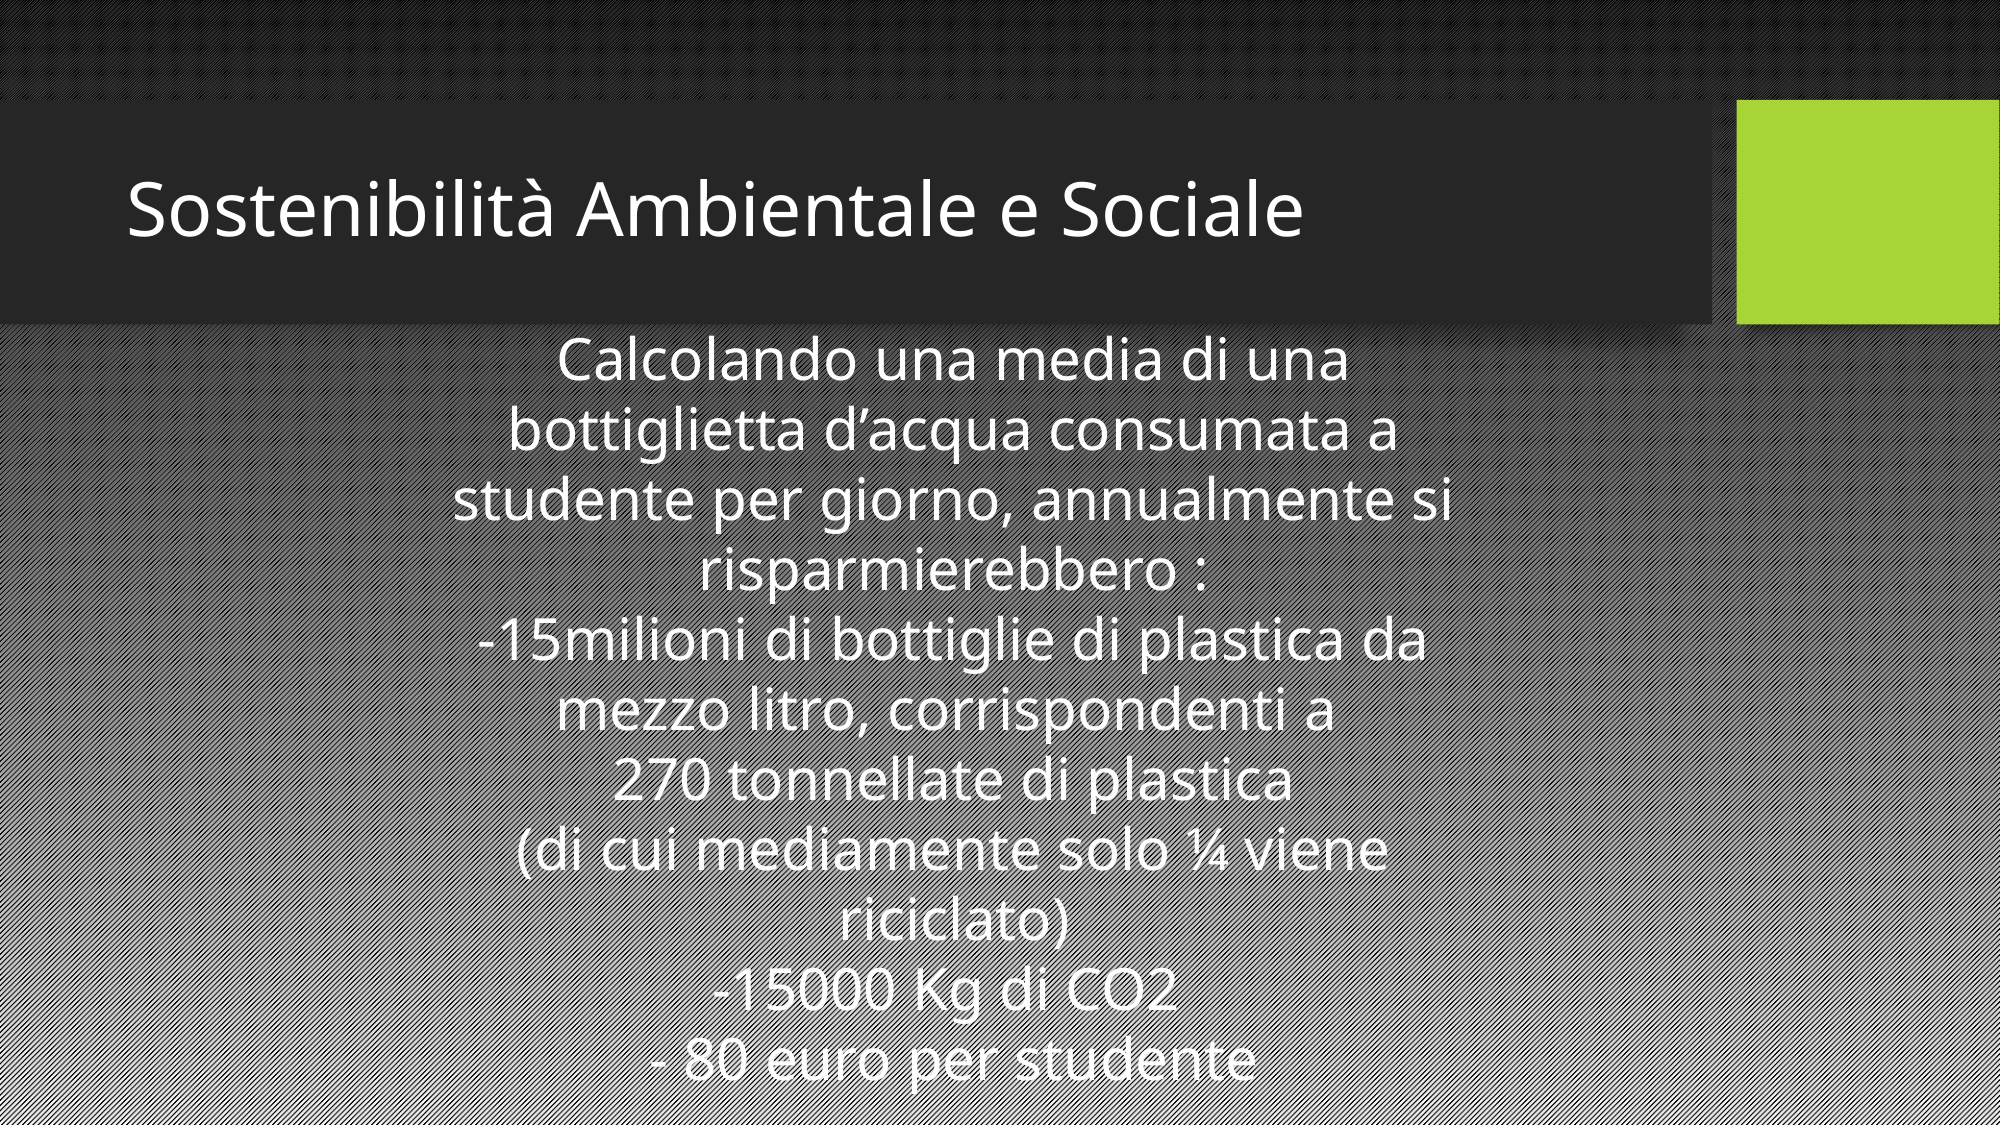

# Sostenibilità Ambientale e Sociale
Calcolando una media di una bottiglietta d’acqua consumata a studente per giorno, annualmente si risparmierebbero :
-15milioni di bottiglie di plastica da mezzo litro, corrispondenti a
270 tonnellate di plastica
(di cui mediamente solo ¼ viene riciclato)
-15000 Kg di CO2
- 80 euro per studente